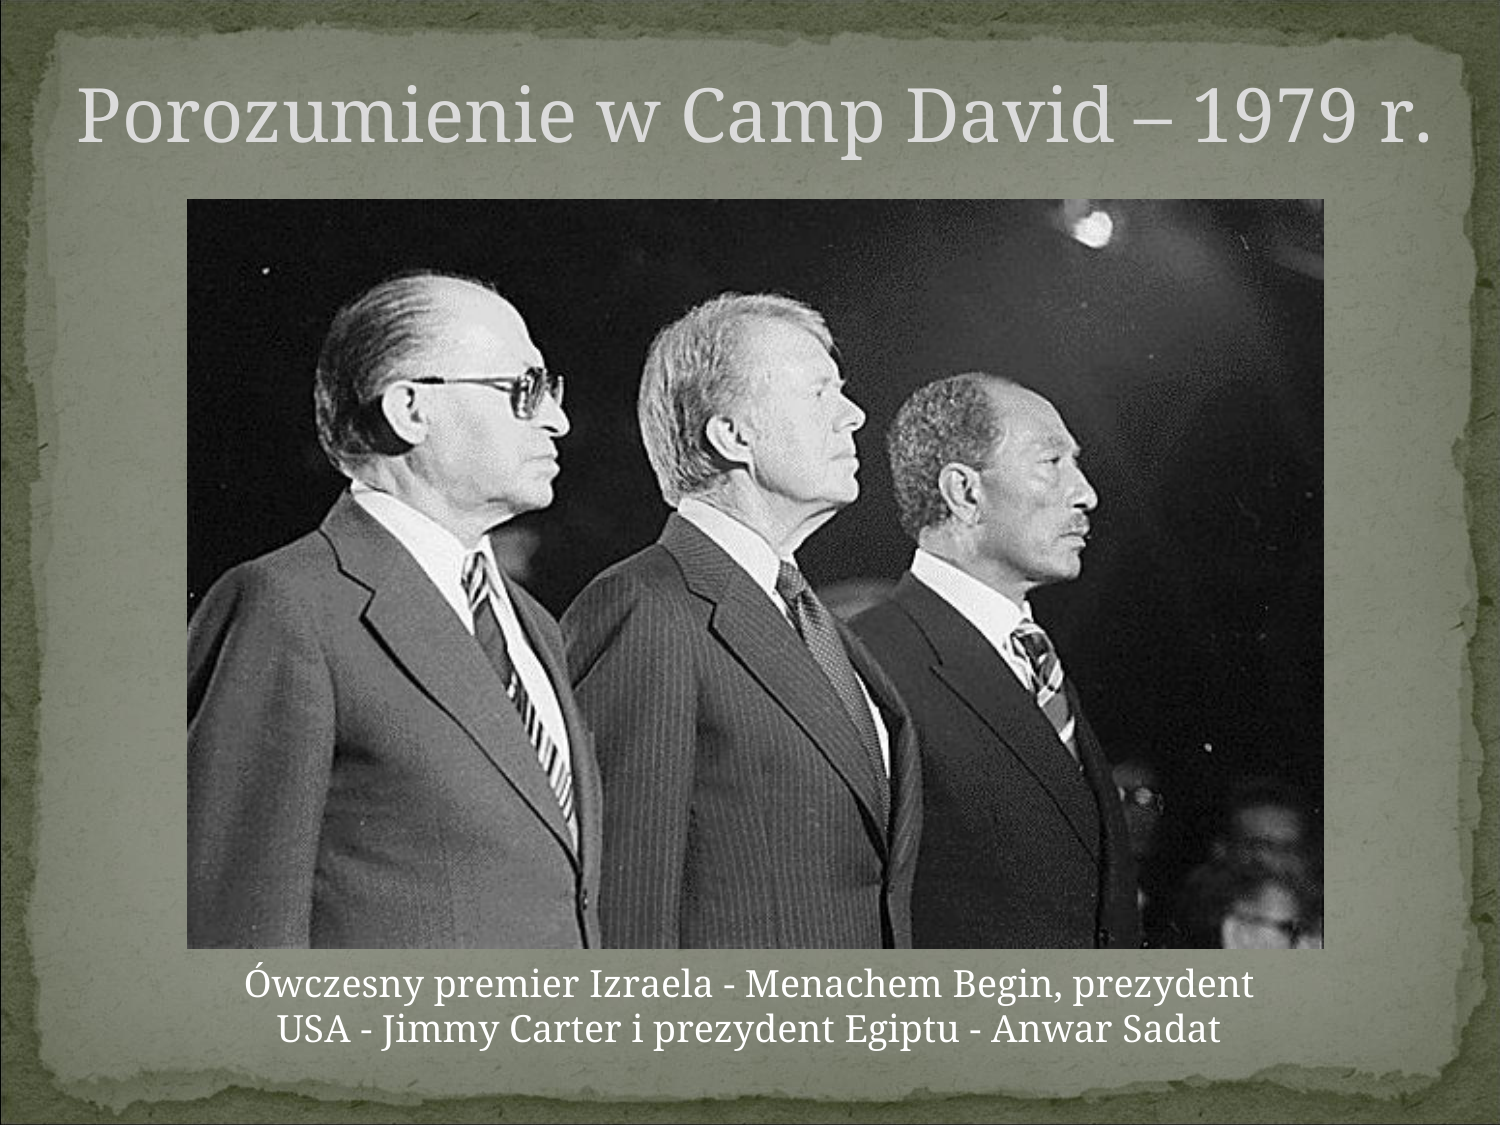

Porozumienie w Camp David – 1979 r.
Ówczesny premier Izraela - Menachem Begin, prezydent USA - Jimmy Carter i prezydent Egiptu - Anwar Sadat